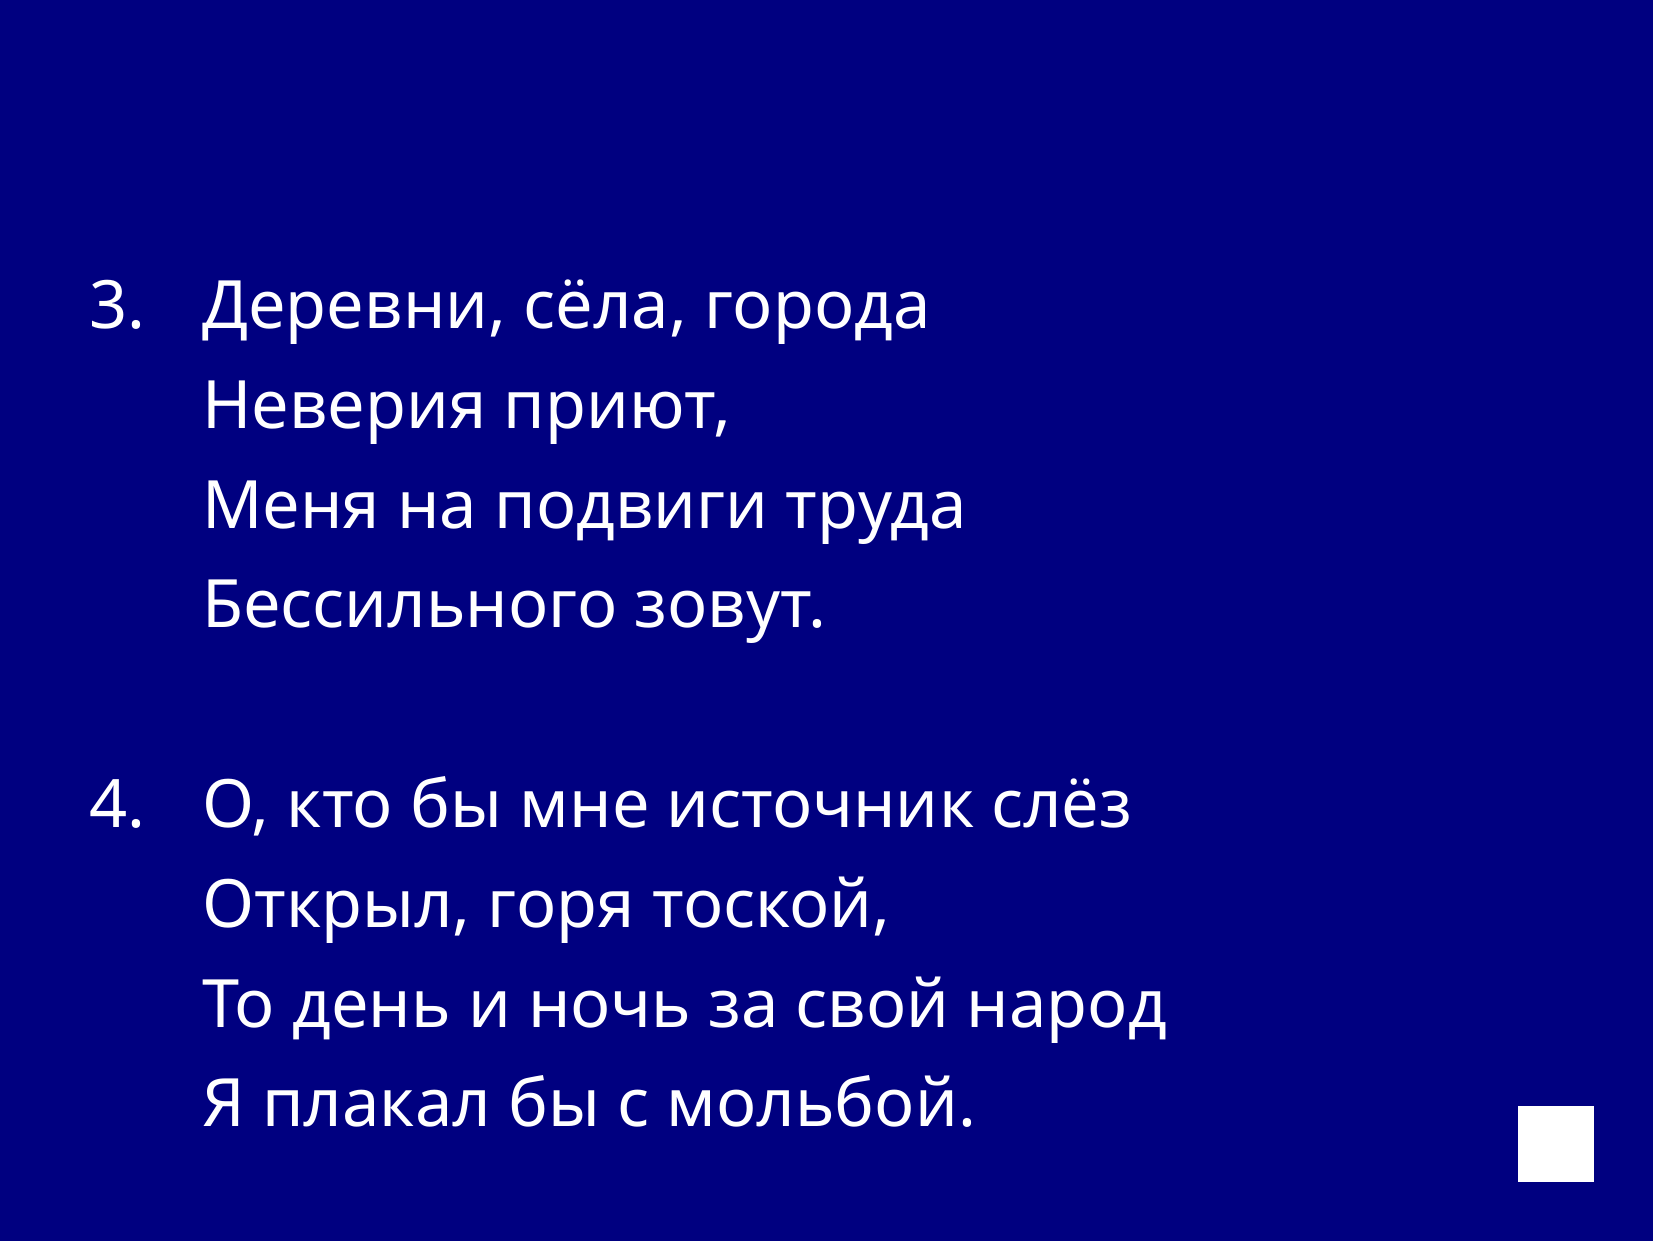

3.	Деревни, сёла, города
	Неверия приют,
	Меня на подвиги труда
	Бессильного зовут.
4.	О, кто бы мне источник слёз
	Открыл, горя тоской,
	То день и ночь за свой народ
	Я плакал бы с мольбой.